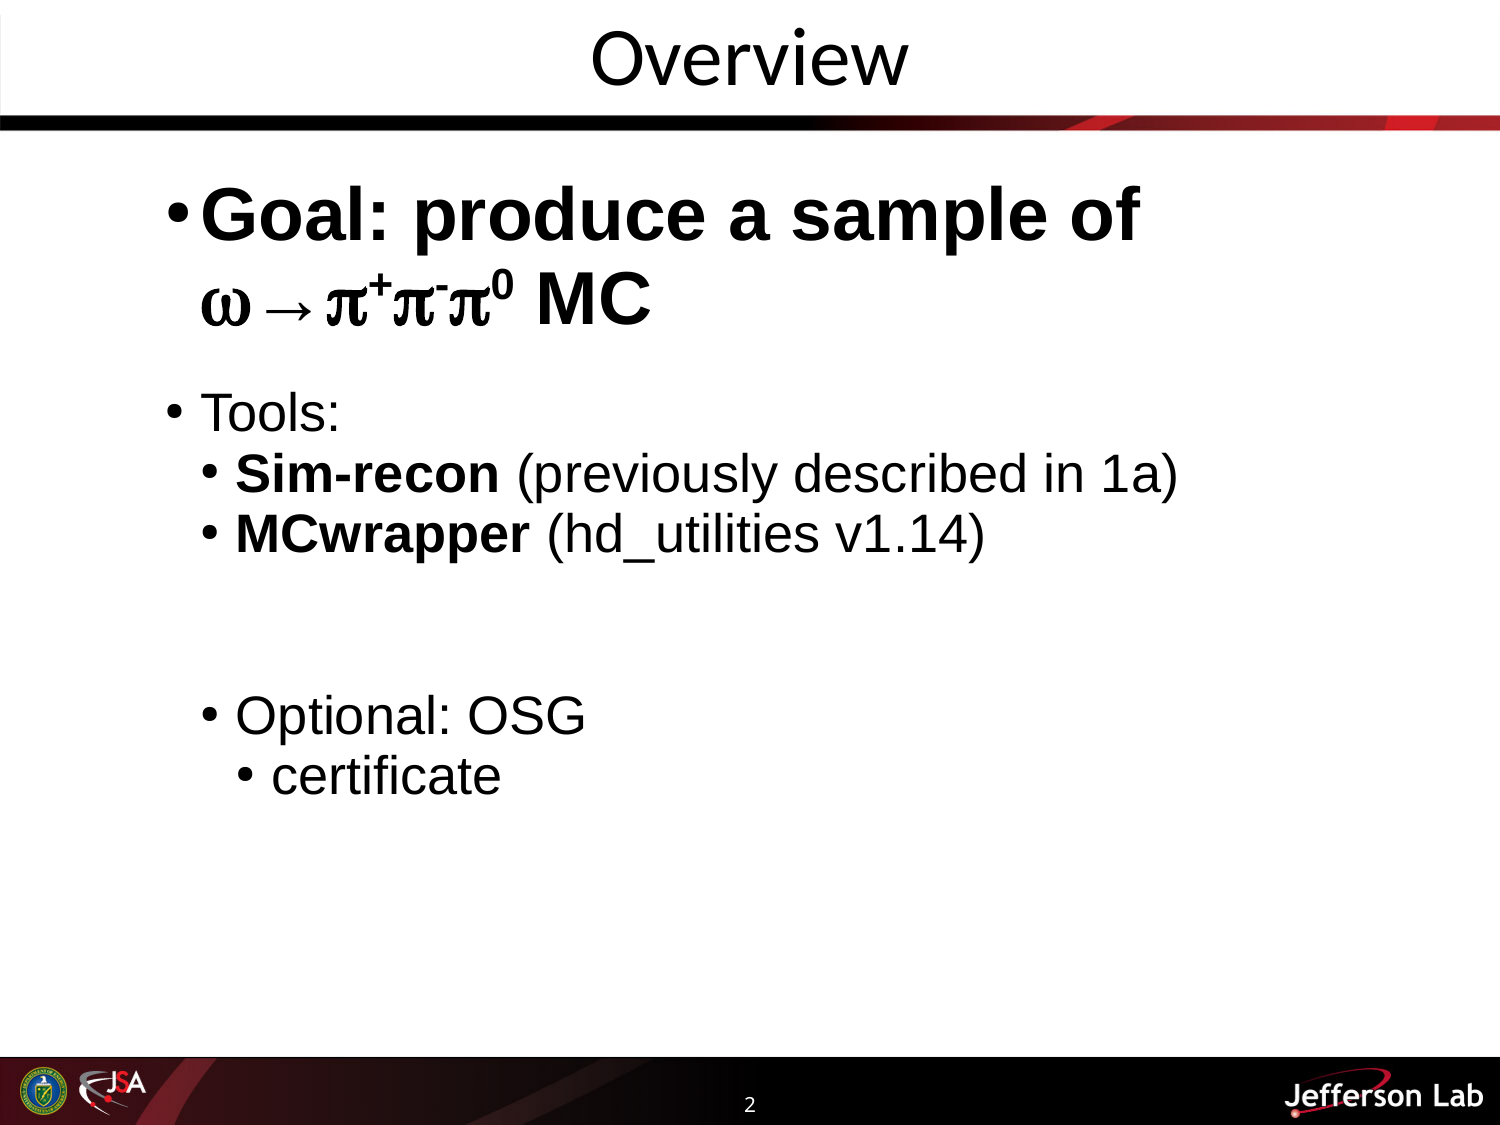

# Overview
Goal: produce a sample of w→p+p-p0 MC
Tools:
Sim-recon (previously described in 1a)
MCwrapper (hd_utilities v1.14)
Optional: OSG
certificate
2